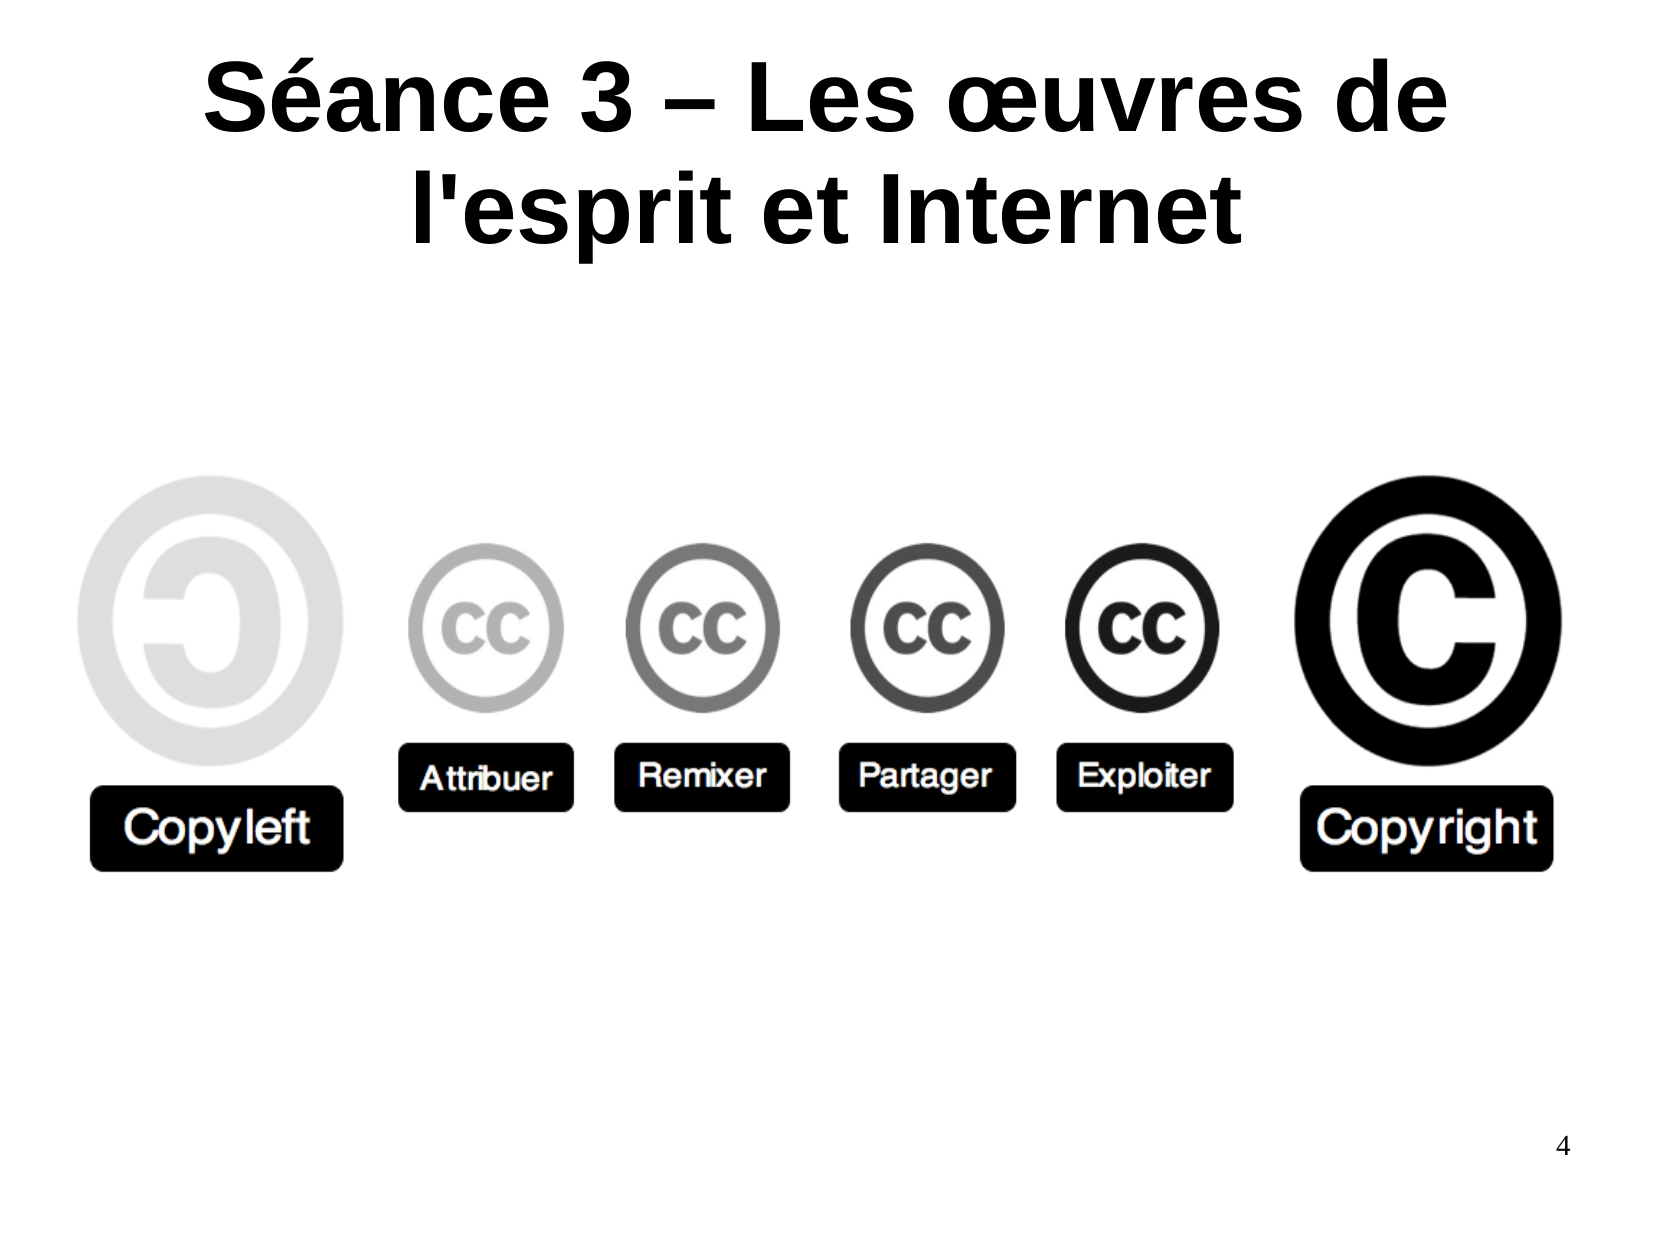

# Séance 3 – Les œuvres de l'esprit et Internet
4